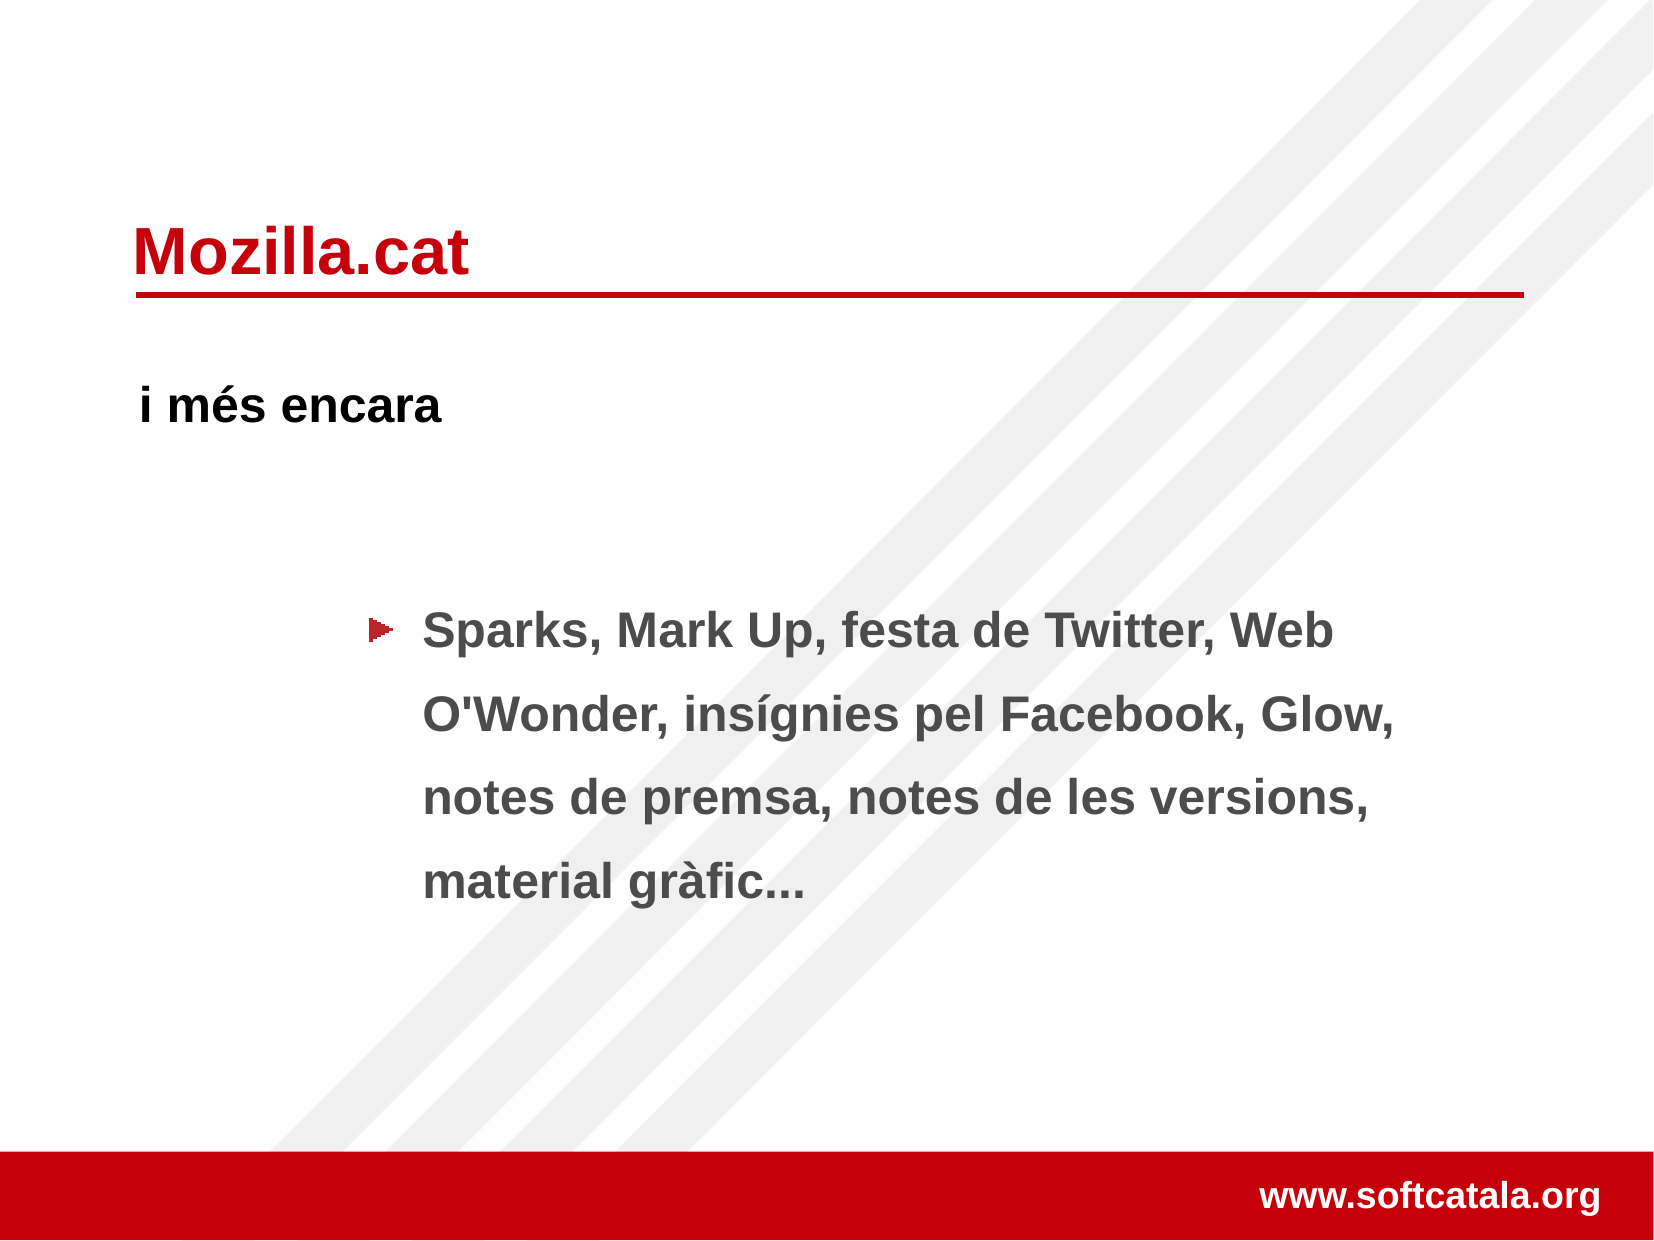

Mozilla.cat
i més encara
Sparks, Mark Up, festa de Twitter, Web O'Wonder, insígnies pel Facebook, Glow, notes de premsa, notes de les versions, material gràfic...
 www.softcatala.org